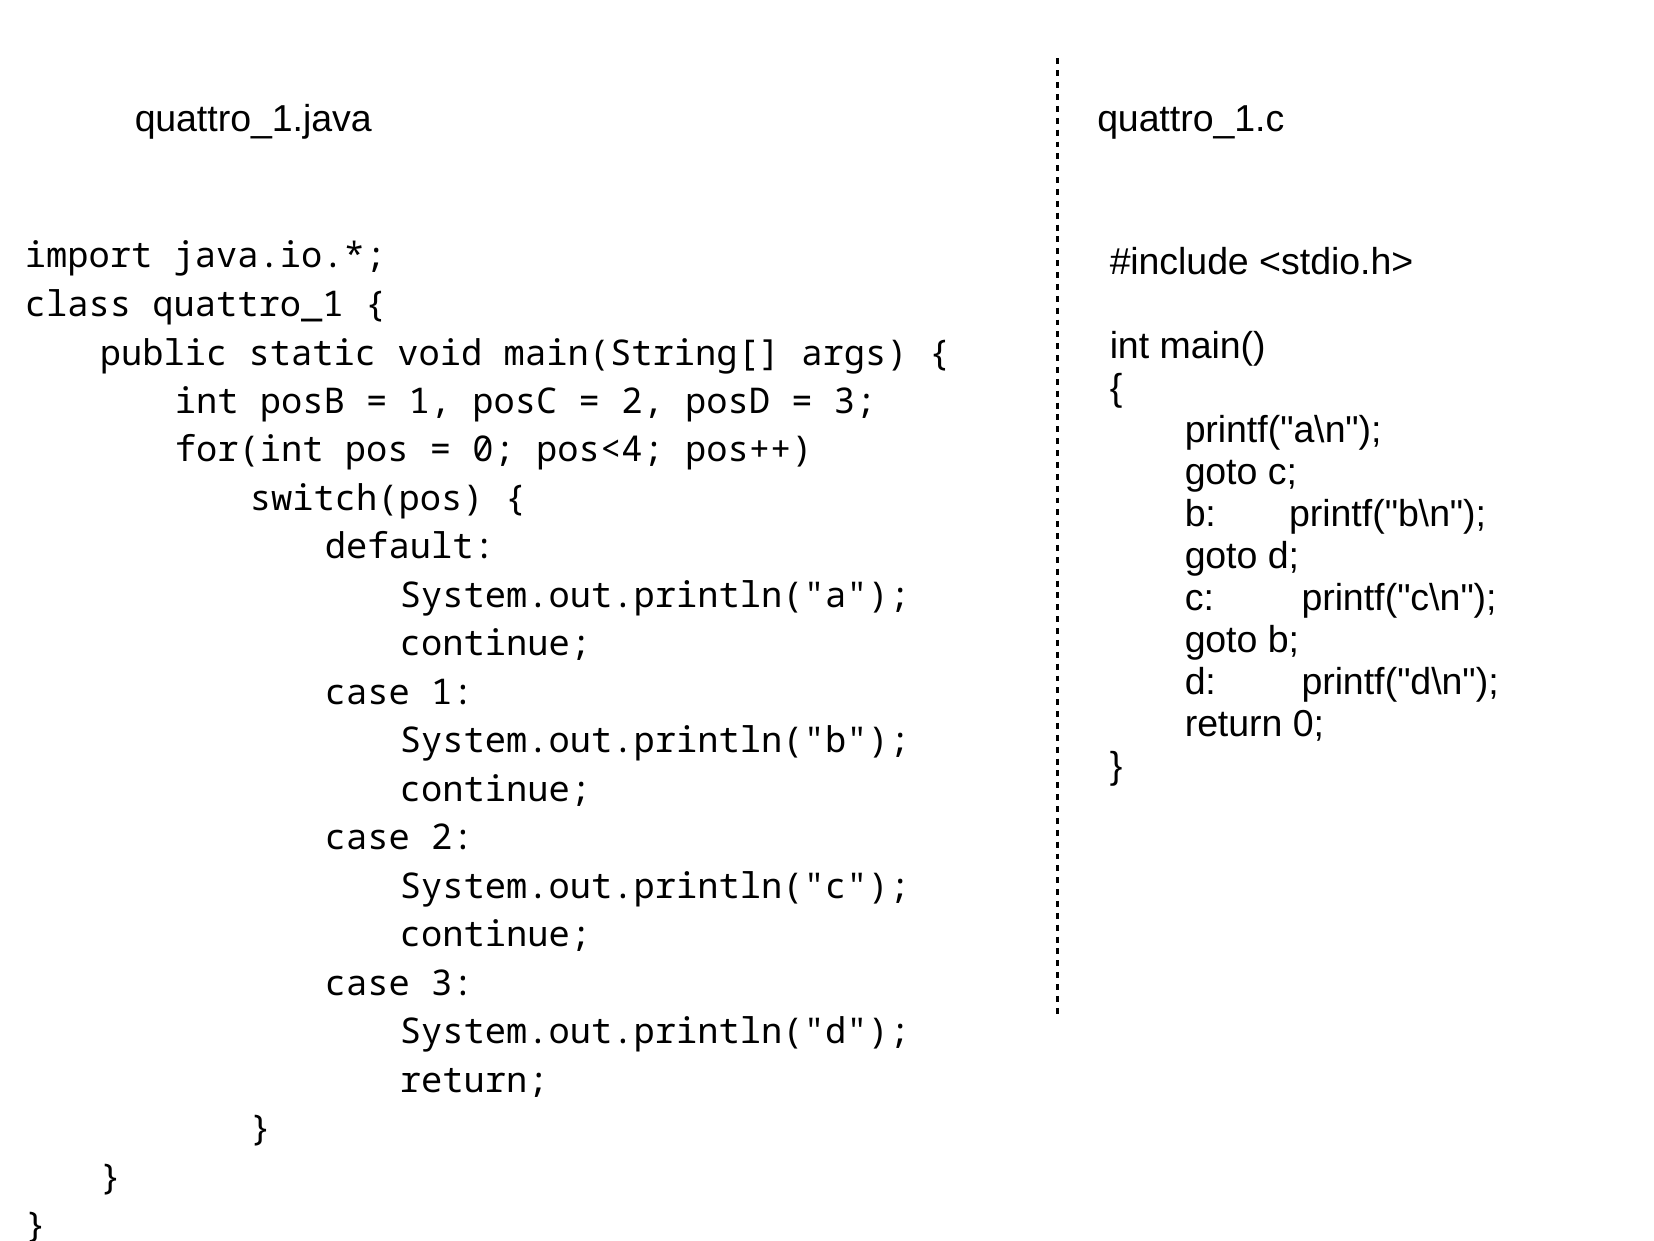

quattro_1.java
quattro_1.c
import java.io.*;
class quattro_1 {
	public static void main(String[] args) {
		int posB = 1, posC = 2, posD = 3;
		for(int pos = 0; pos<4; pos++)
			switch(pos) {
				default:
					System.out.println("a");
					continue;
				case 1:
					System.out.println("b");
					continue;
				case 2:
					System.out.println("c");
					continue;
				case 3:
					System.out.println("d");
					return;
			}
	}
}
#include <stdio.h>
int main()
{
 	printf("a\n");
 	goto c;
 	b: printf("b\n");
 	goto d;
 	c: 	 printf("c\n");
 	goto b;
 	d: 	 printf("d\n");
 	return 0;
}